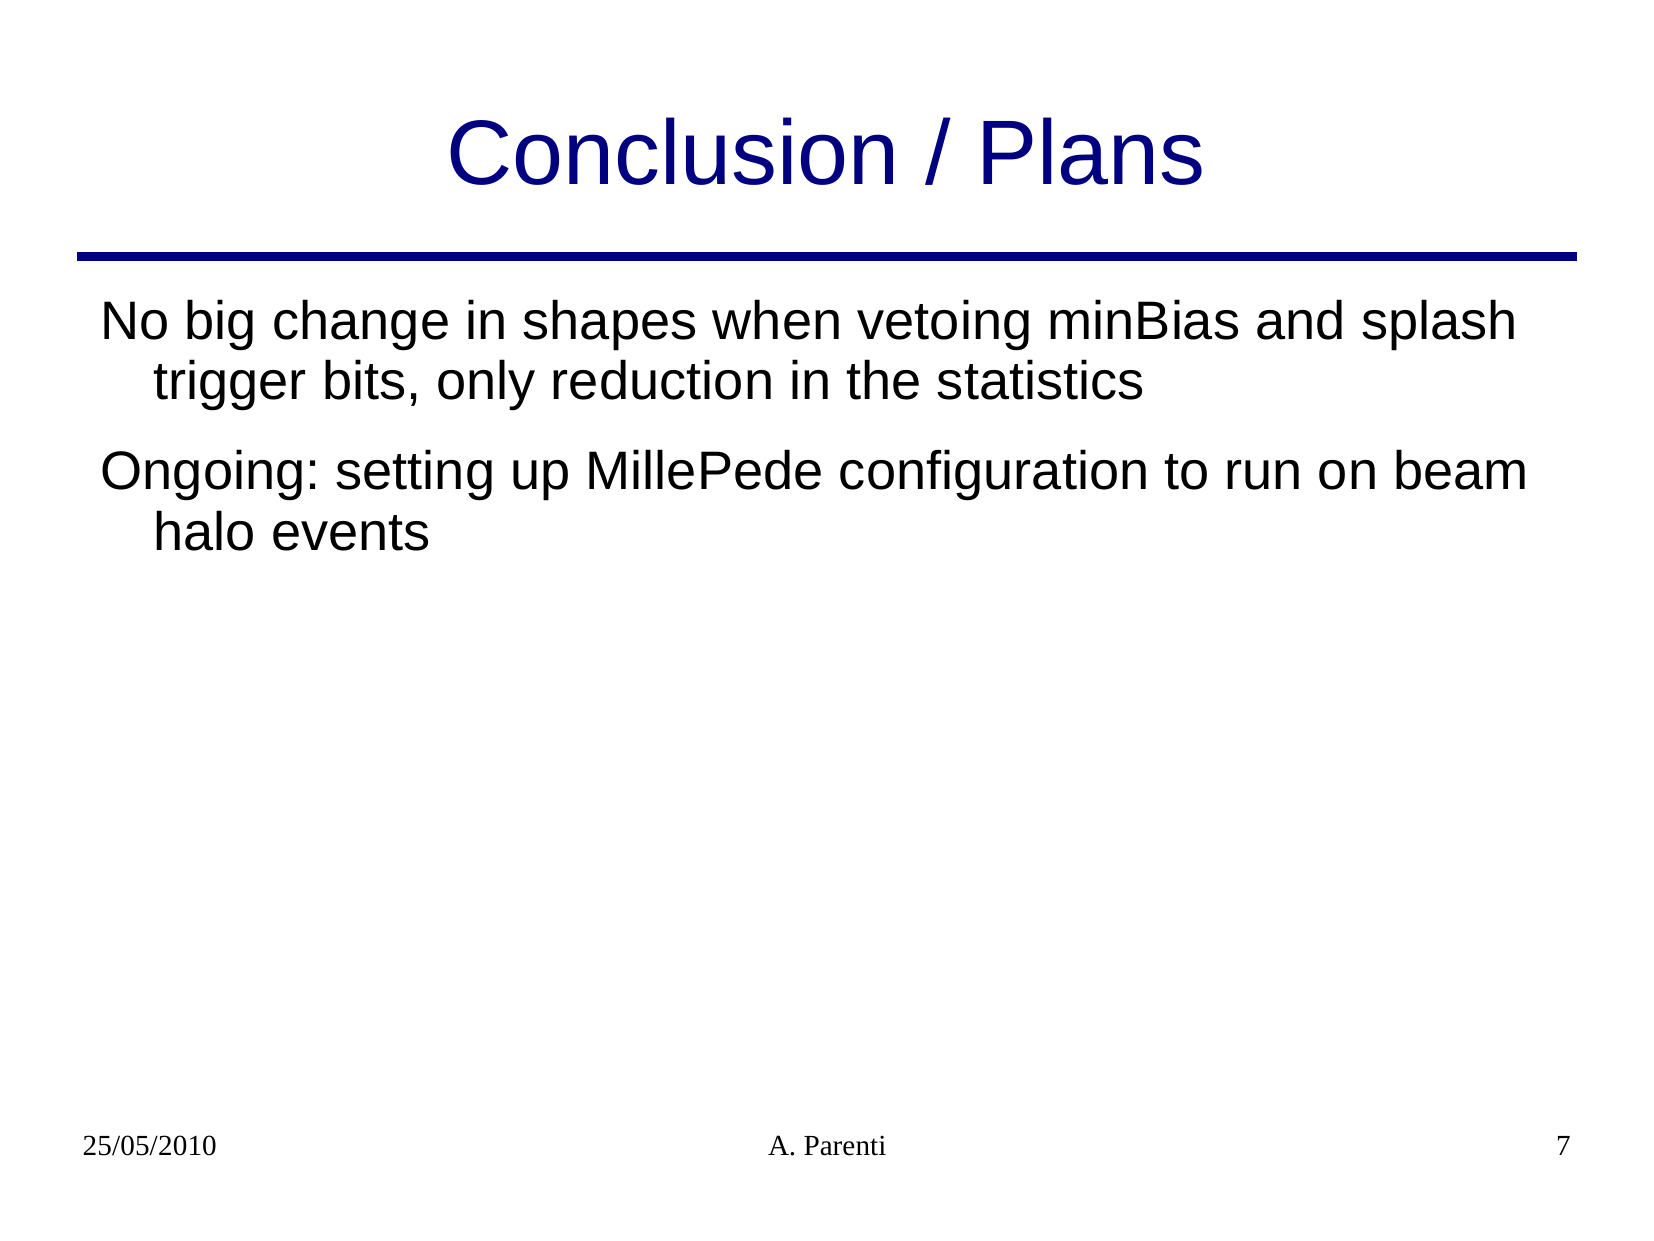

# Conclusion / Plans
No big change in shapes when vetoing minBias and splash trigger bits, only reduction in the statistics
Ongoing: setting up MillePede configuration to run on beam halo events
7